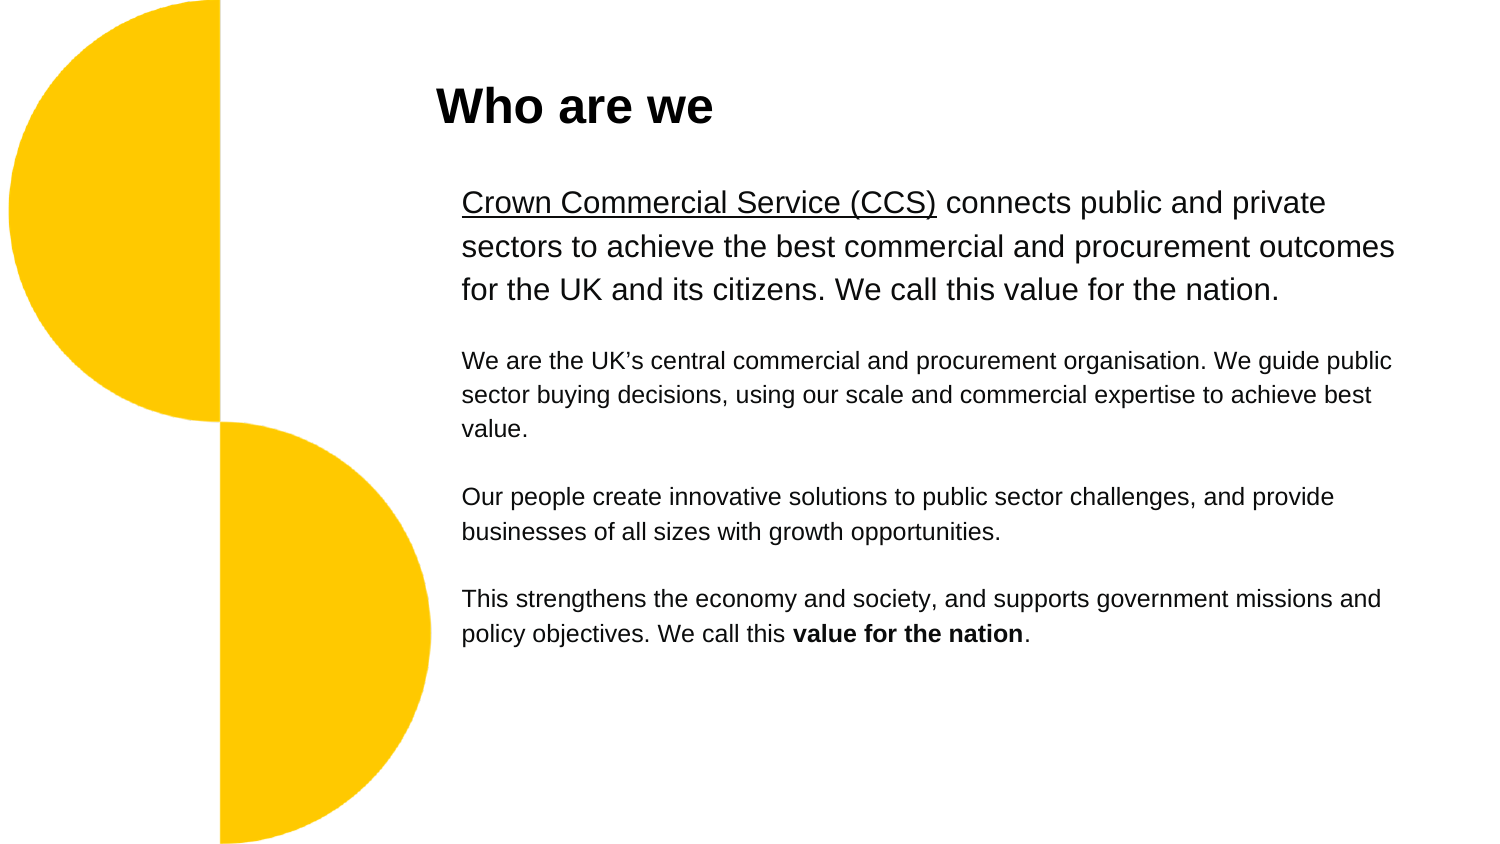

Who are we
# Crown Commercial Service (CCS) connects public and private sectors to achieve the best commercial and procurement outcomes for the UK and its citizens. We call this value for the nation.
We are the UK’s central commercial and procurement organisation. We guide public sector buying decisions, using our scale and commercial expertise to achieve best value.
Our people create innovative solutions to public sector challenges, and provide businesses of all sizes with growth opportunities.
This strengthens the economy and society, and supports government missions and policy objectives. We call this value for the nation.